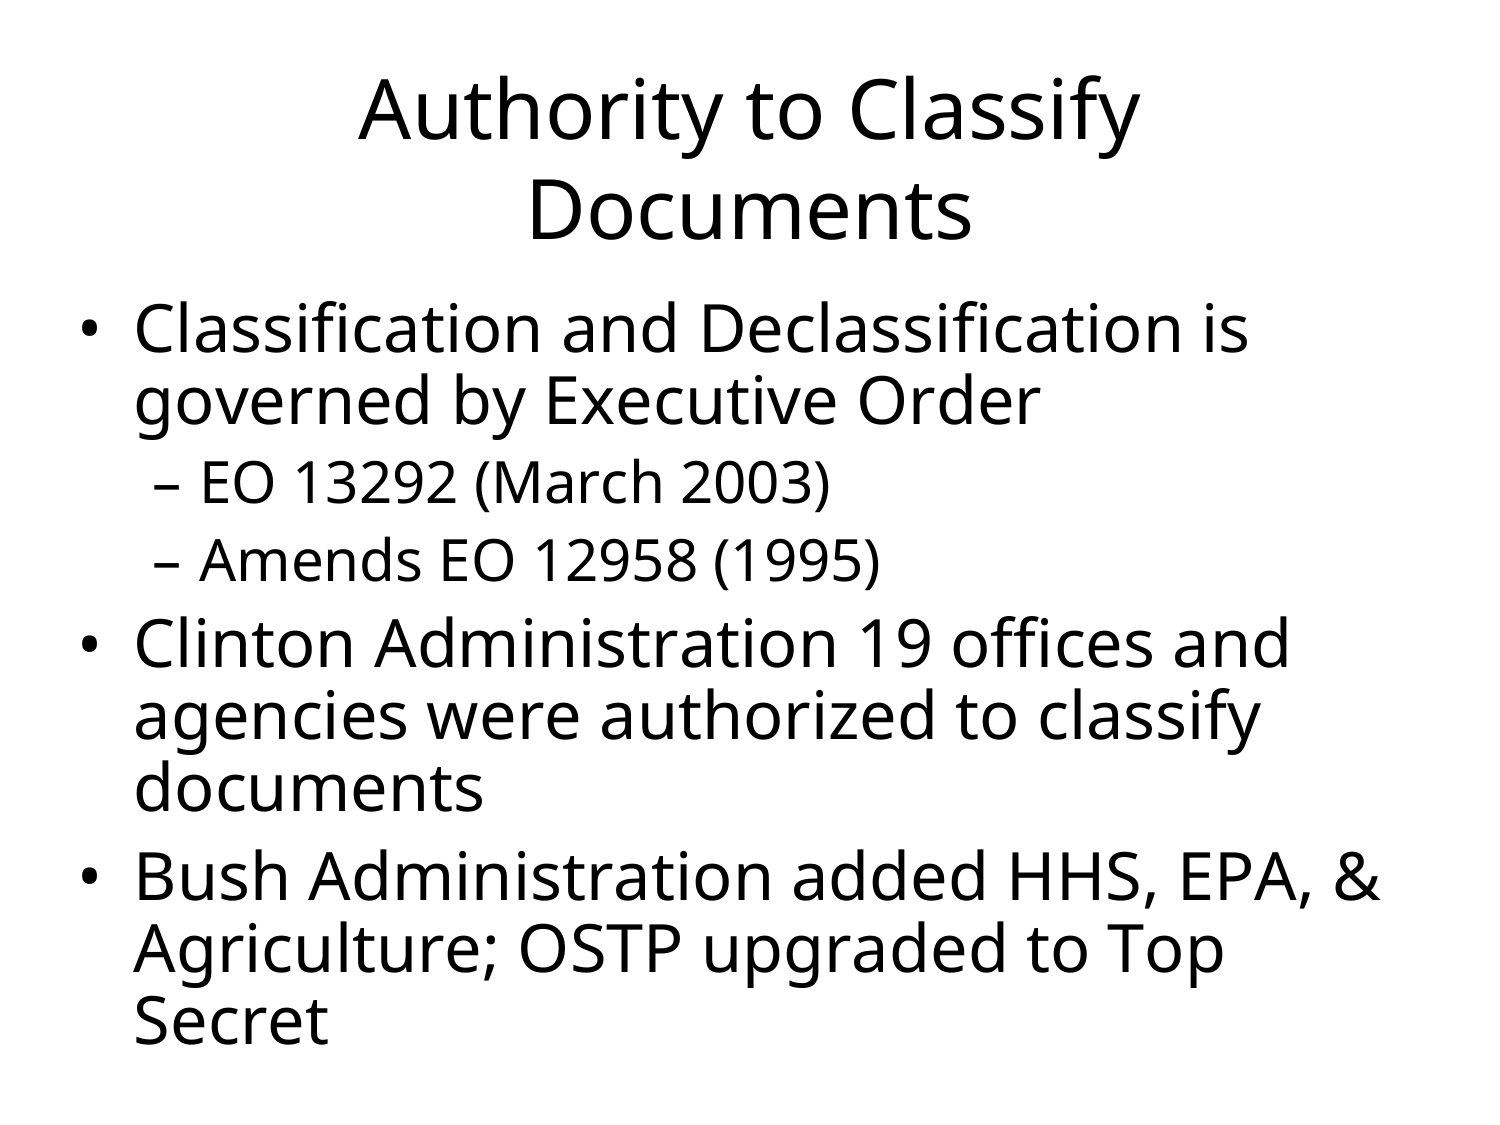

# Authority to Classify Documents
Classification and Declassification is governed by Executive Order
EO 13292 (March 2003)
Amends EO 12958 (1995)
Clinton Administration 19 offices and agencies were authorized to classify documents
Bush Administration added HHS, EPA, & Agriculture; OSTP upgraded to Top Secret